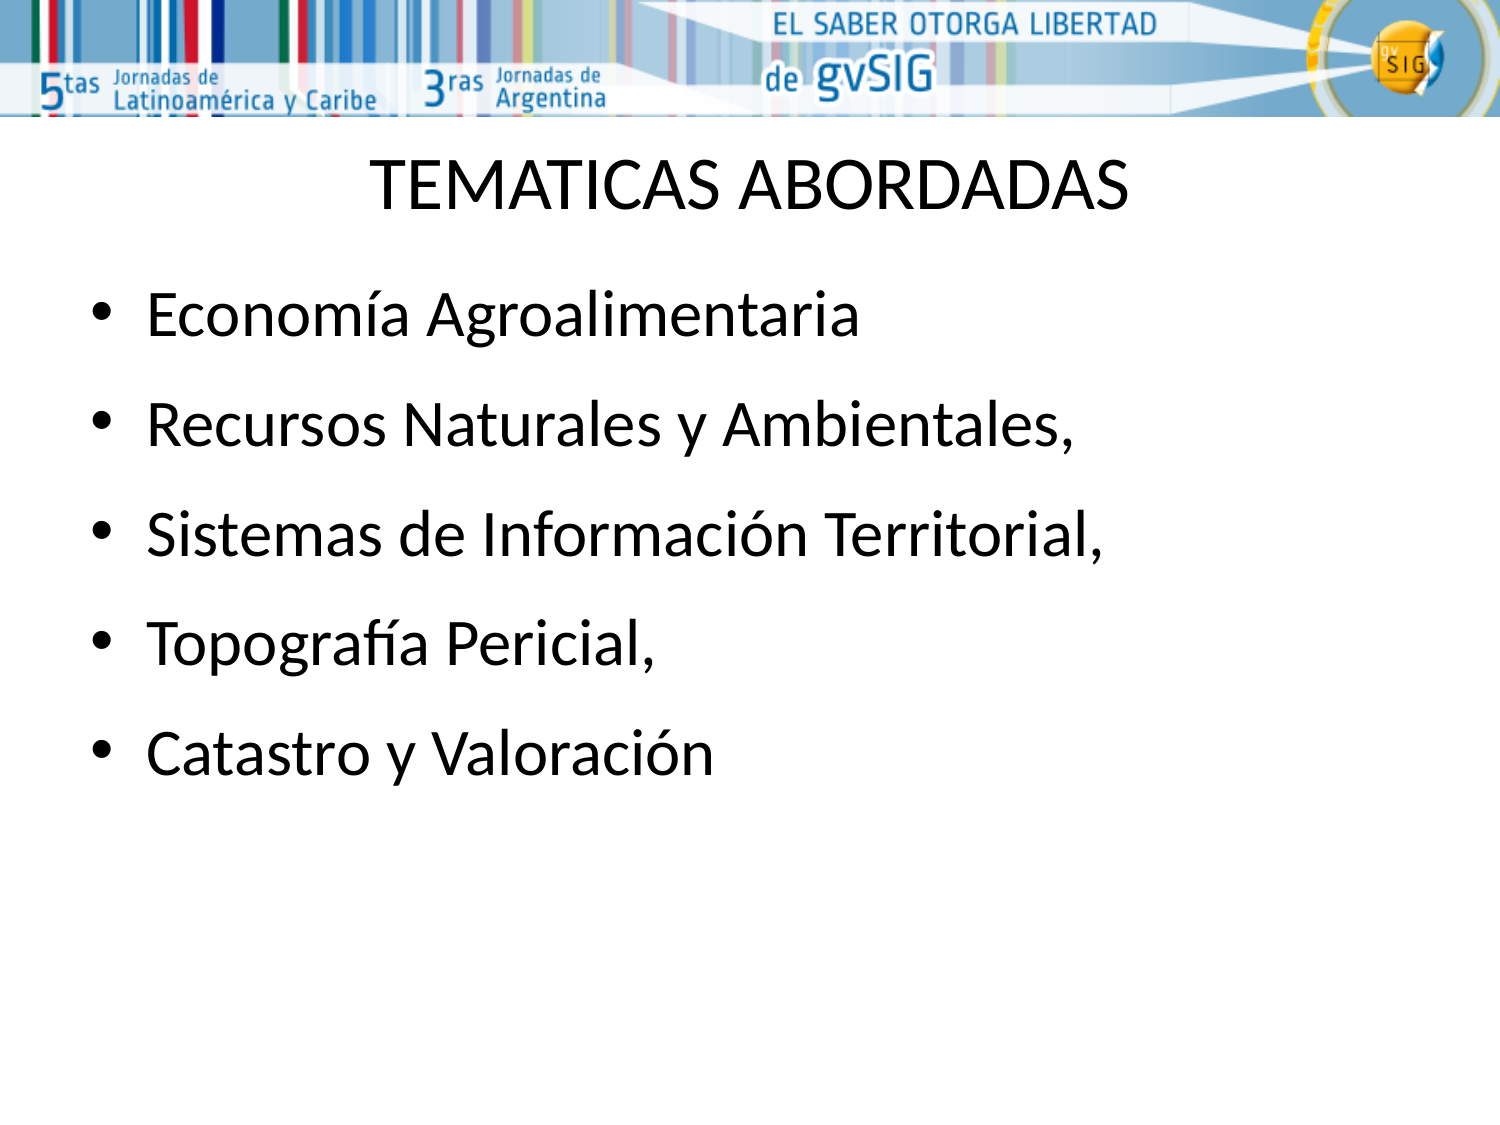

# TEMATICAS ABORDADAS
Economía Agroalimentaria
Recursos Naturales y Ambientales,
Sistemas de Información Territorial,
Topografía Pericial,
Catastro y Valoración